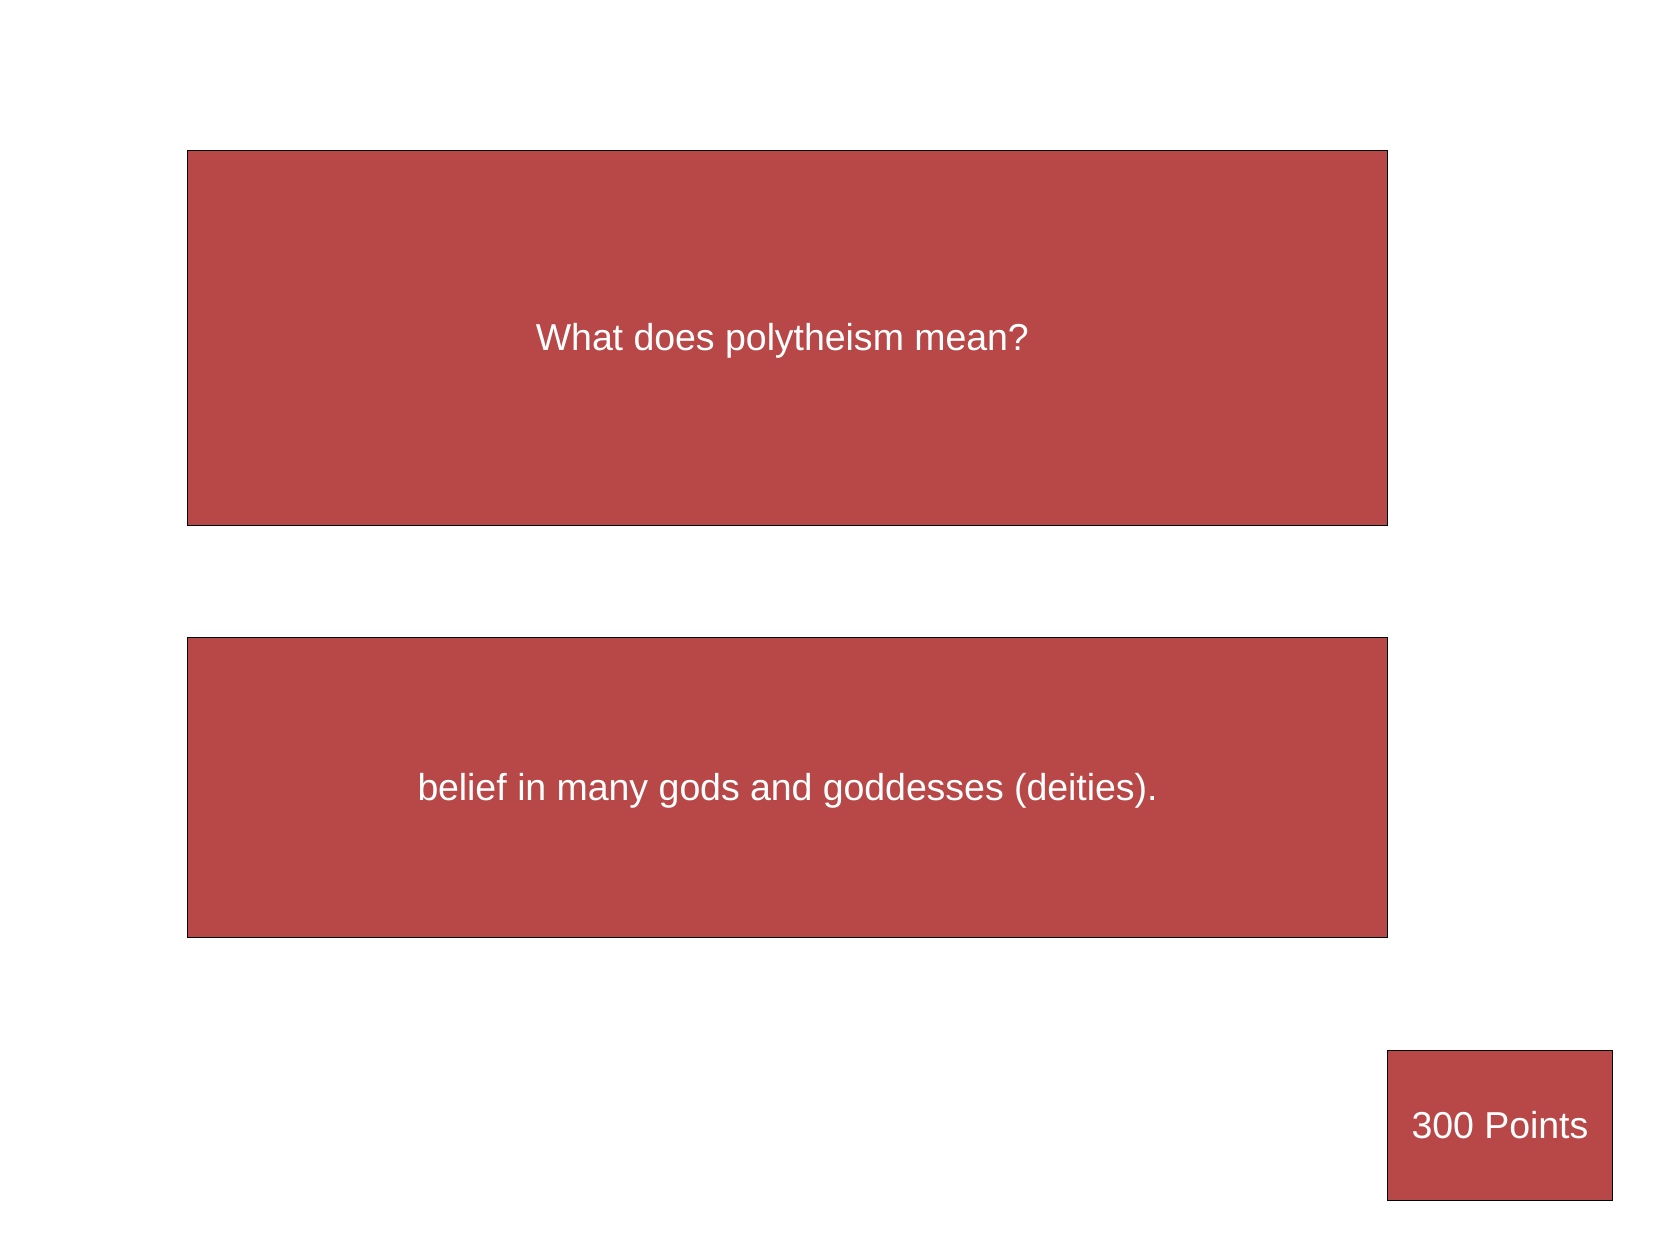

What does polytheism mean?
belief in many gods and goddesses (deities).
300 Points